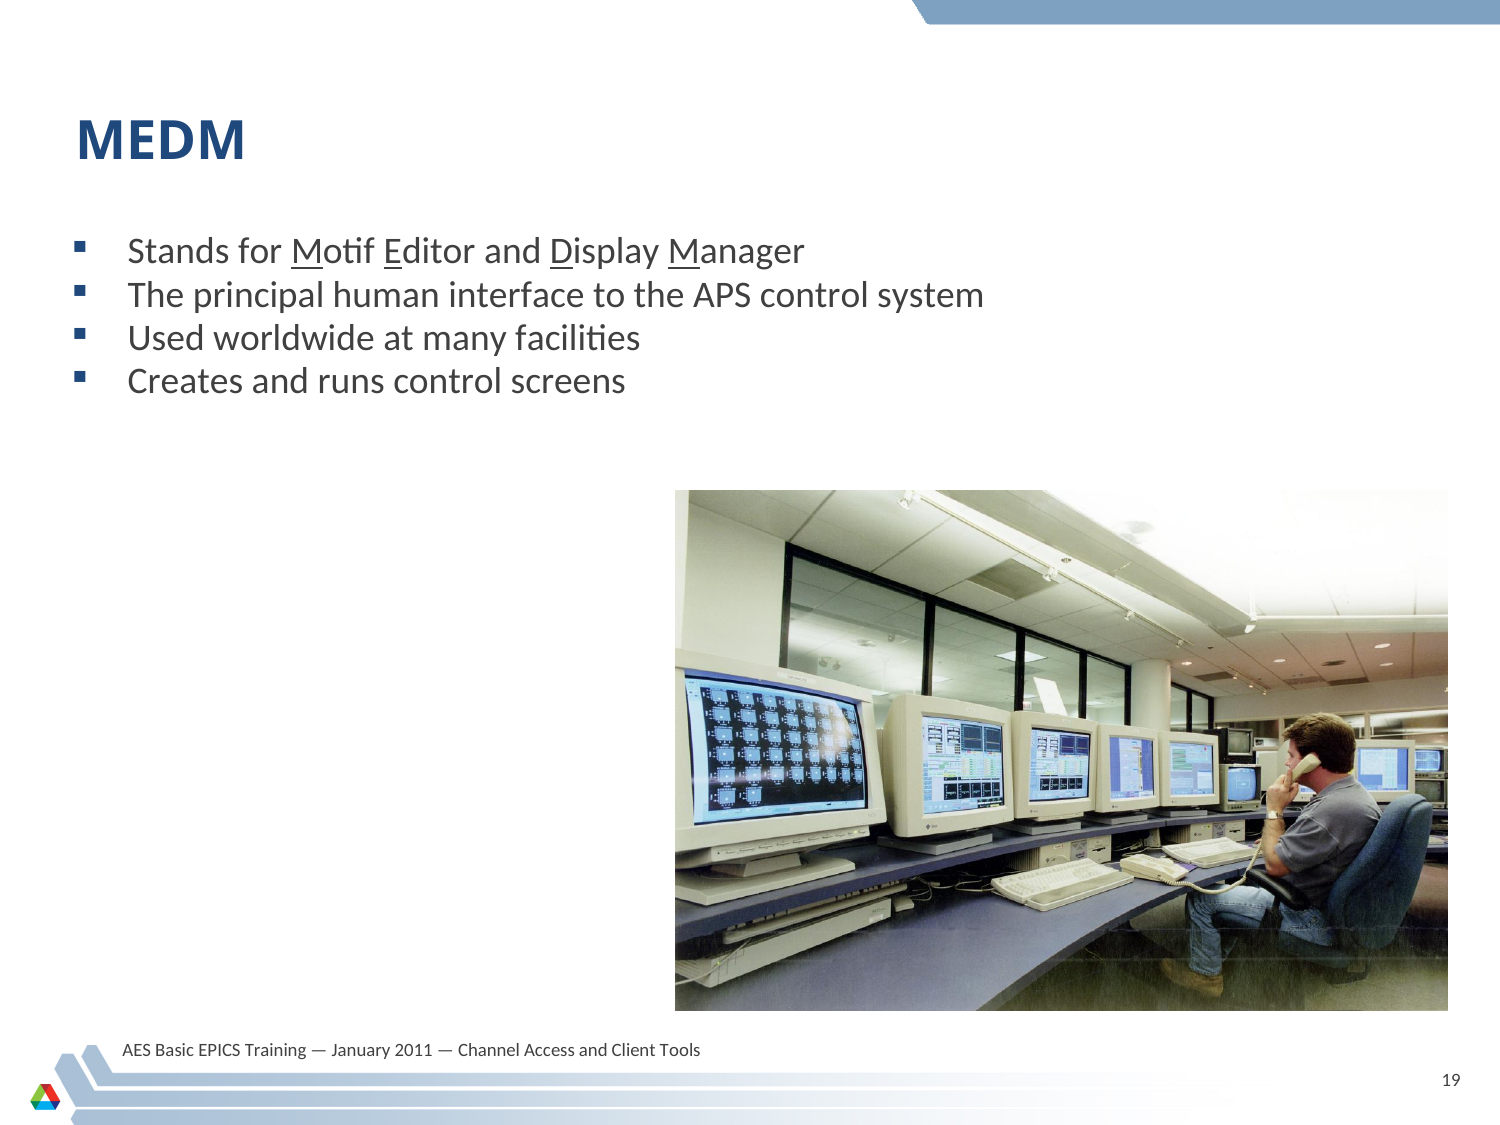

# MEDM
Stands for Motif Editor and Display Manager
The principal human interface to the APS control system
Used worldwide at many facilities
Creates and runs control screens
AES Basic EPICS Training — January 2011 — Channel Access and Client Tools
19